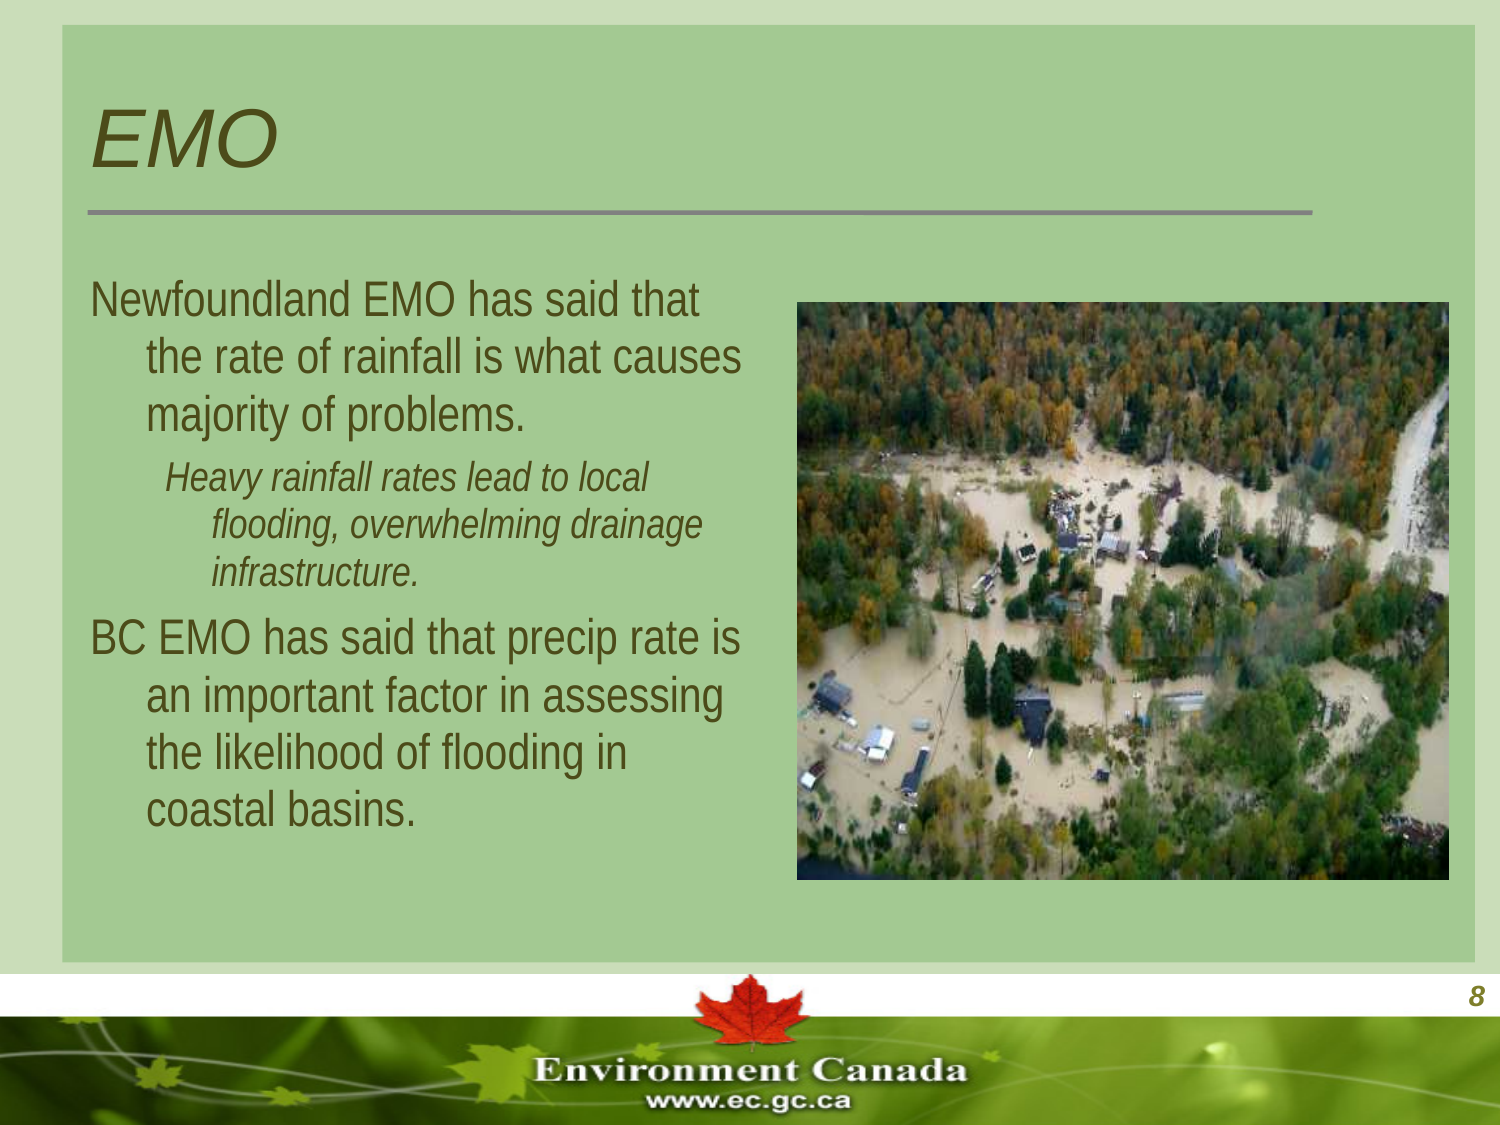

EMO
Newfoundland EMO has said that the rate of rainfall is what causes majority of problems.
Heavy rainfall rates lead to local flooding, overwhelming drainage infrastructure.
BC EMO has said that precip rate is an important factor in assessing the likelihood of flooding in coastal basins.